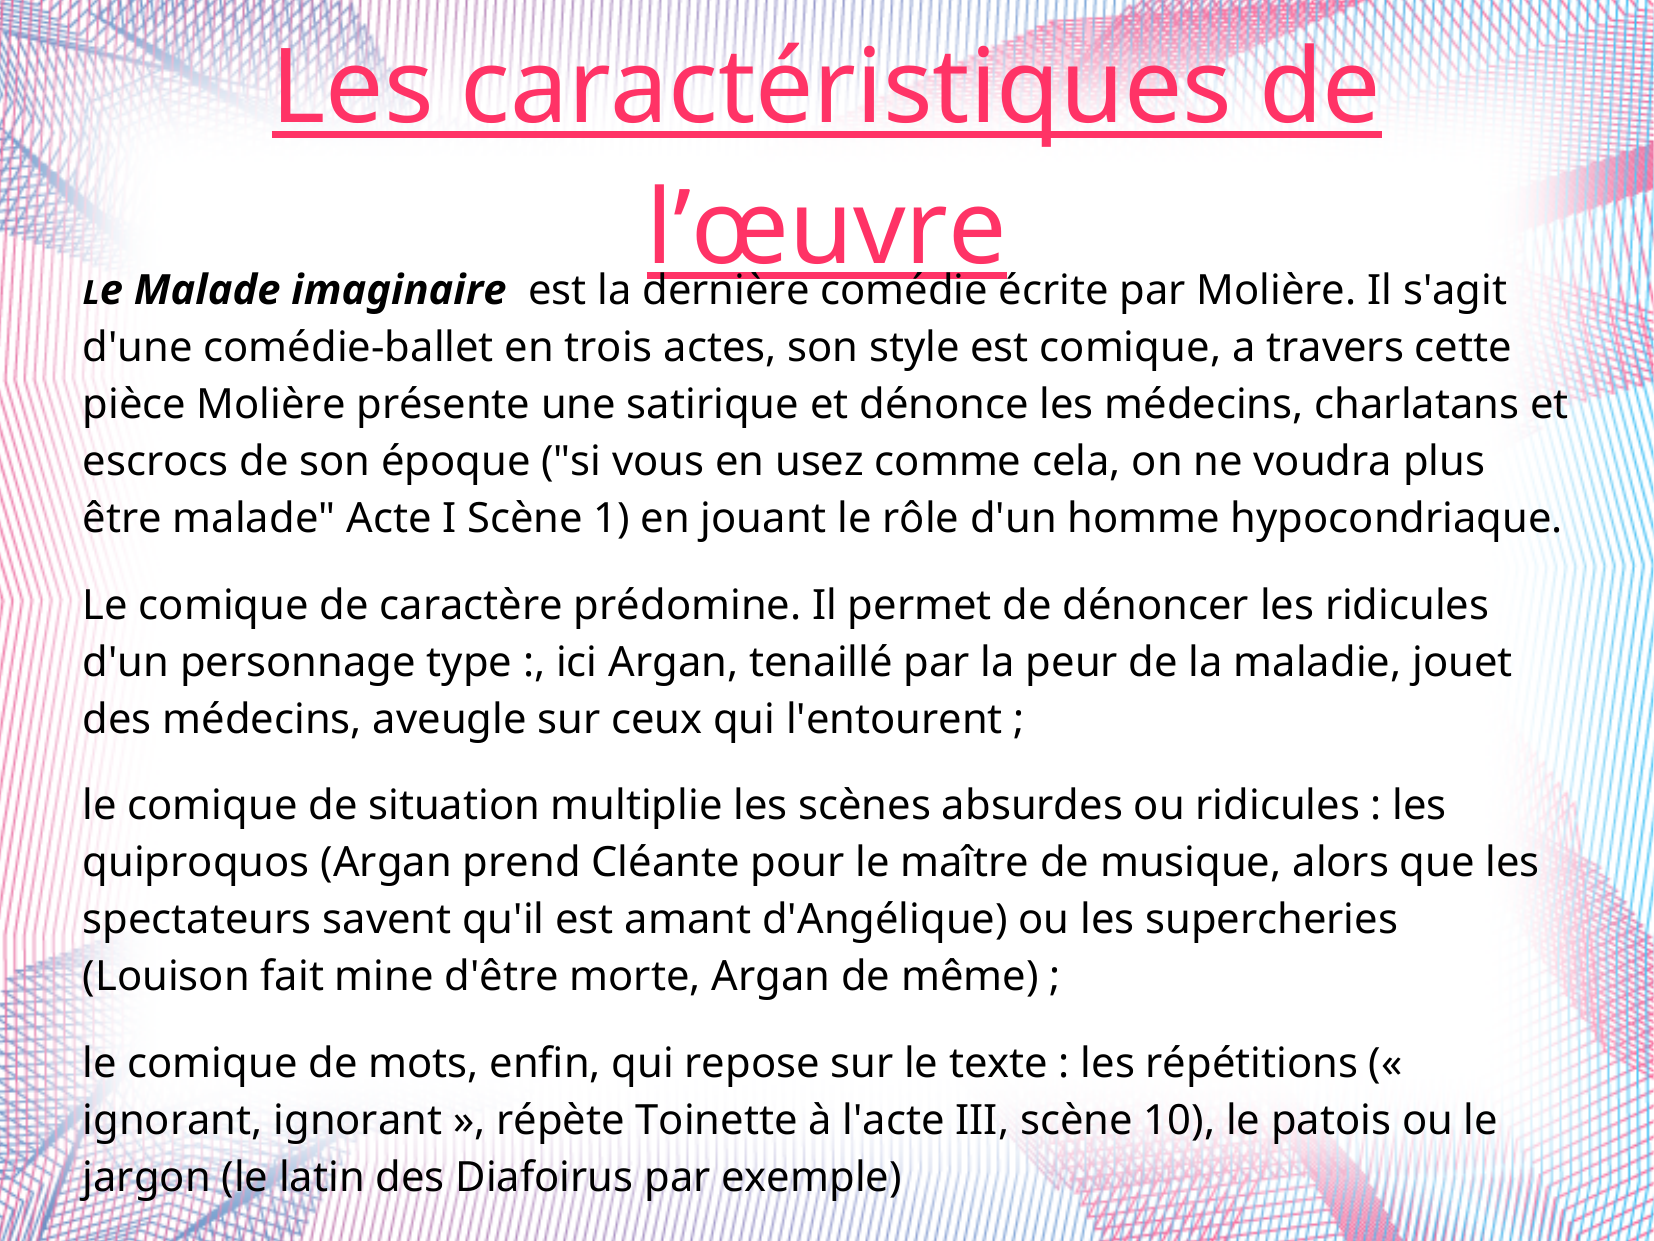

# Les caractéristiques de l’œuvre
Le Malade imaginaire est la dernière comédie écrite par Molière. Il s'agit d'une comédie-ballet en trois actes, son style est comique, a travers cette pièce Molière présente une satirique et dénonce les médecins, charlatans et escrocs de son époque ("si vous en usez comme cela, on ne voudra plus être malade" Acte I Scène 1) en jouant le rôle d'un homme hypocondriaque.
Le comique de caractère prédomine. Il permet de dénoncer les ridicules d'un personnage type :, ici Argan, tenaillé par la peur de la maladie, jouet des médecins, aveugle sur ceux qui l'entourent ;
le comique de situation multiplie les scènes absurdes ou ridicules : les quiproquos (Argan prend Cléante pour le maître de musique, alors que les spectateurs savent qu'il est amant d'Angélique) ou les supercheries (Louison fait mine d'être morte, Argan de même) ;
le comique de mots, enfin, qui repose sur le texte : les répétitions (« ignorant, ignorant », répète Toinette à l'acte III, scène 10), le patois ou le jargon (le latin des Diafoirus par exemple)